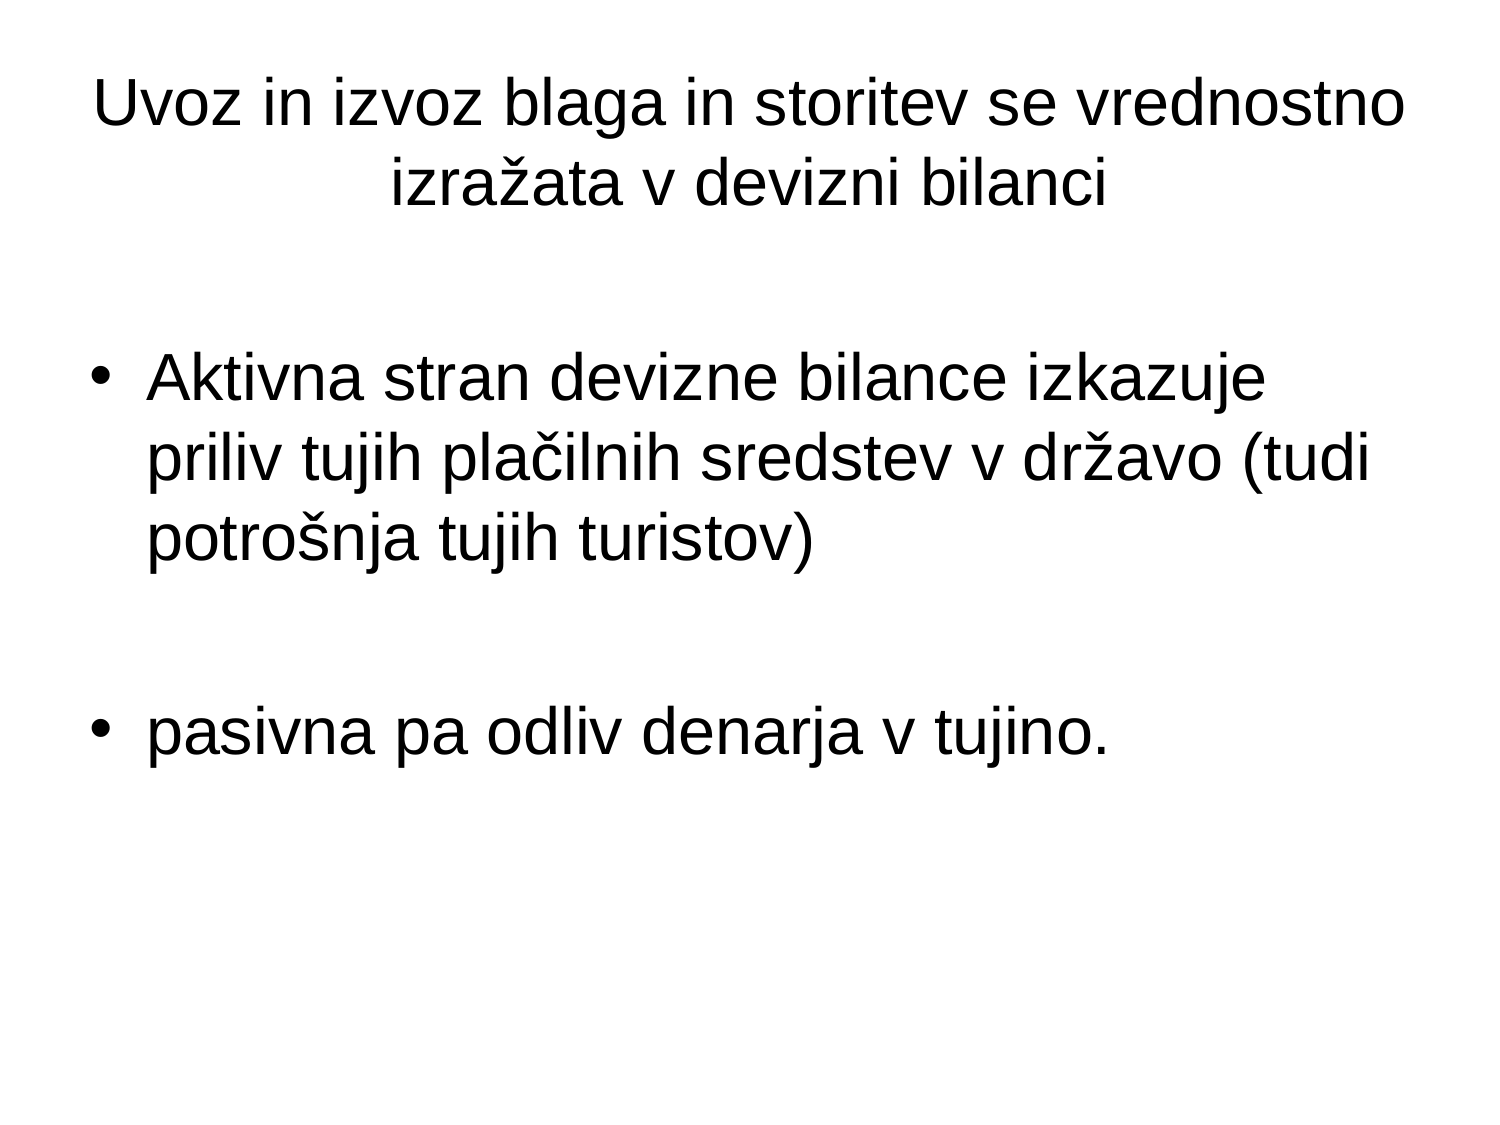

# Uvoz in izvoz blaga in storitev se vrednostno izražata v devizni bilanci
Aktivna stran devizne bilance izkazuje priliv tujih plačilnih sredstev v državo (tudi potrošnja tujih turistov)
pasivna pa odliv denarja v tujino.